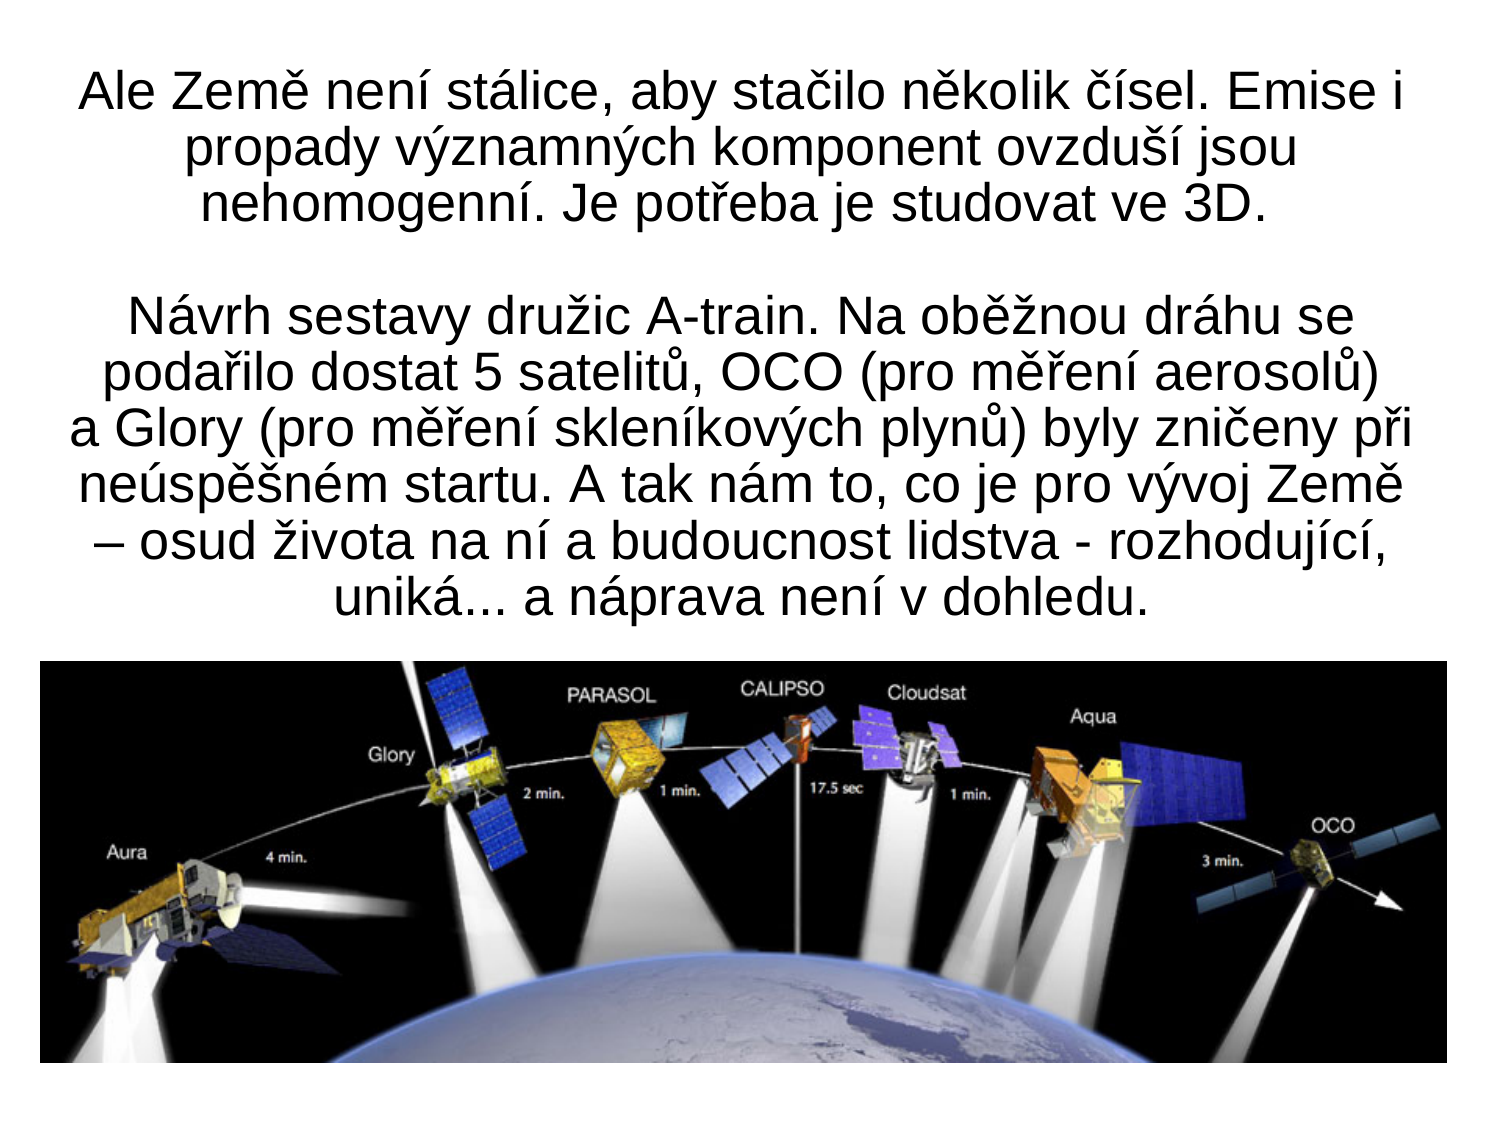

# Ale Země není stálice, aby stačilo několik čísel. Emise i propady významných komponent ovzduší jsou nehomogenní. Je potřeba je studovat ve 3D. Návrh sestavy družic A-train. Na oběžnou dráhu se podařilo dostat 5 satelitů, OCO (pro měření aerosolů) a Glory (pro měření skleníkových plynů) byly zničeny při neúspěšném startu. A tak nám to, co je pro vývoj Země – osud života na ní a budoucnost lidstva - rozhodující, uniká... a náprava není v dohledu.